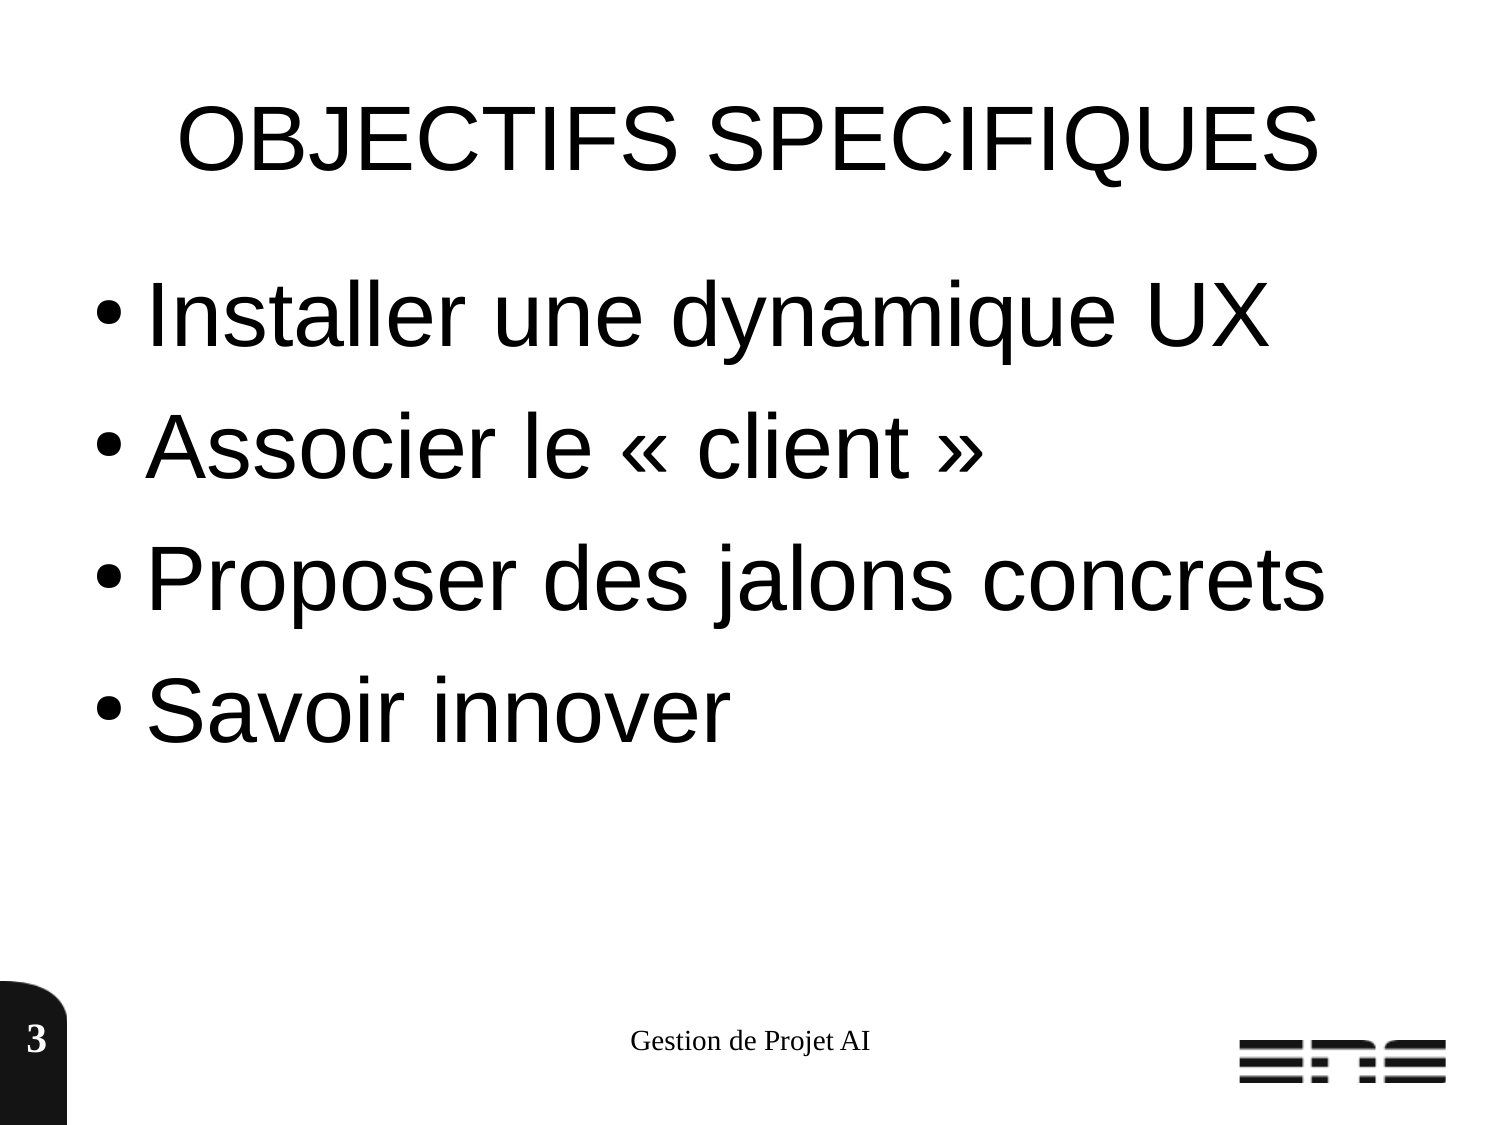

# OBJECTIFS SPECIFIQUES
Installer une dynamique UX
Associer le « client »
Proposer des jalons concrets
Savoir innover
3
Gestion de Projet AI